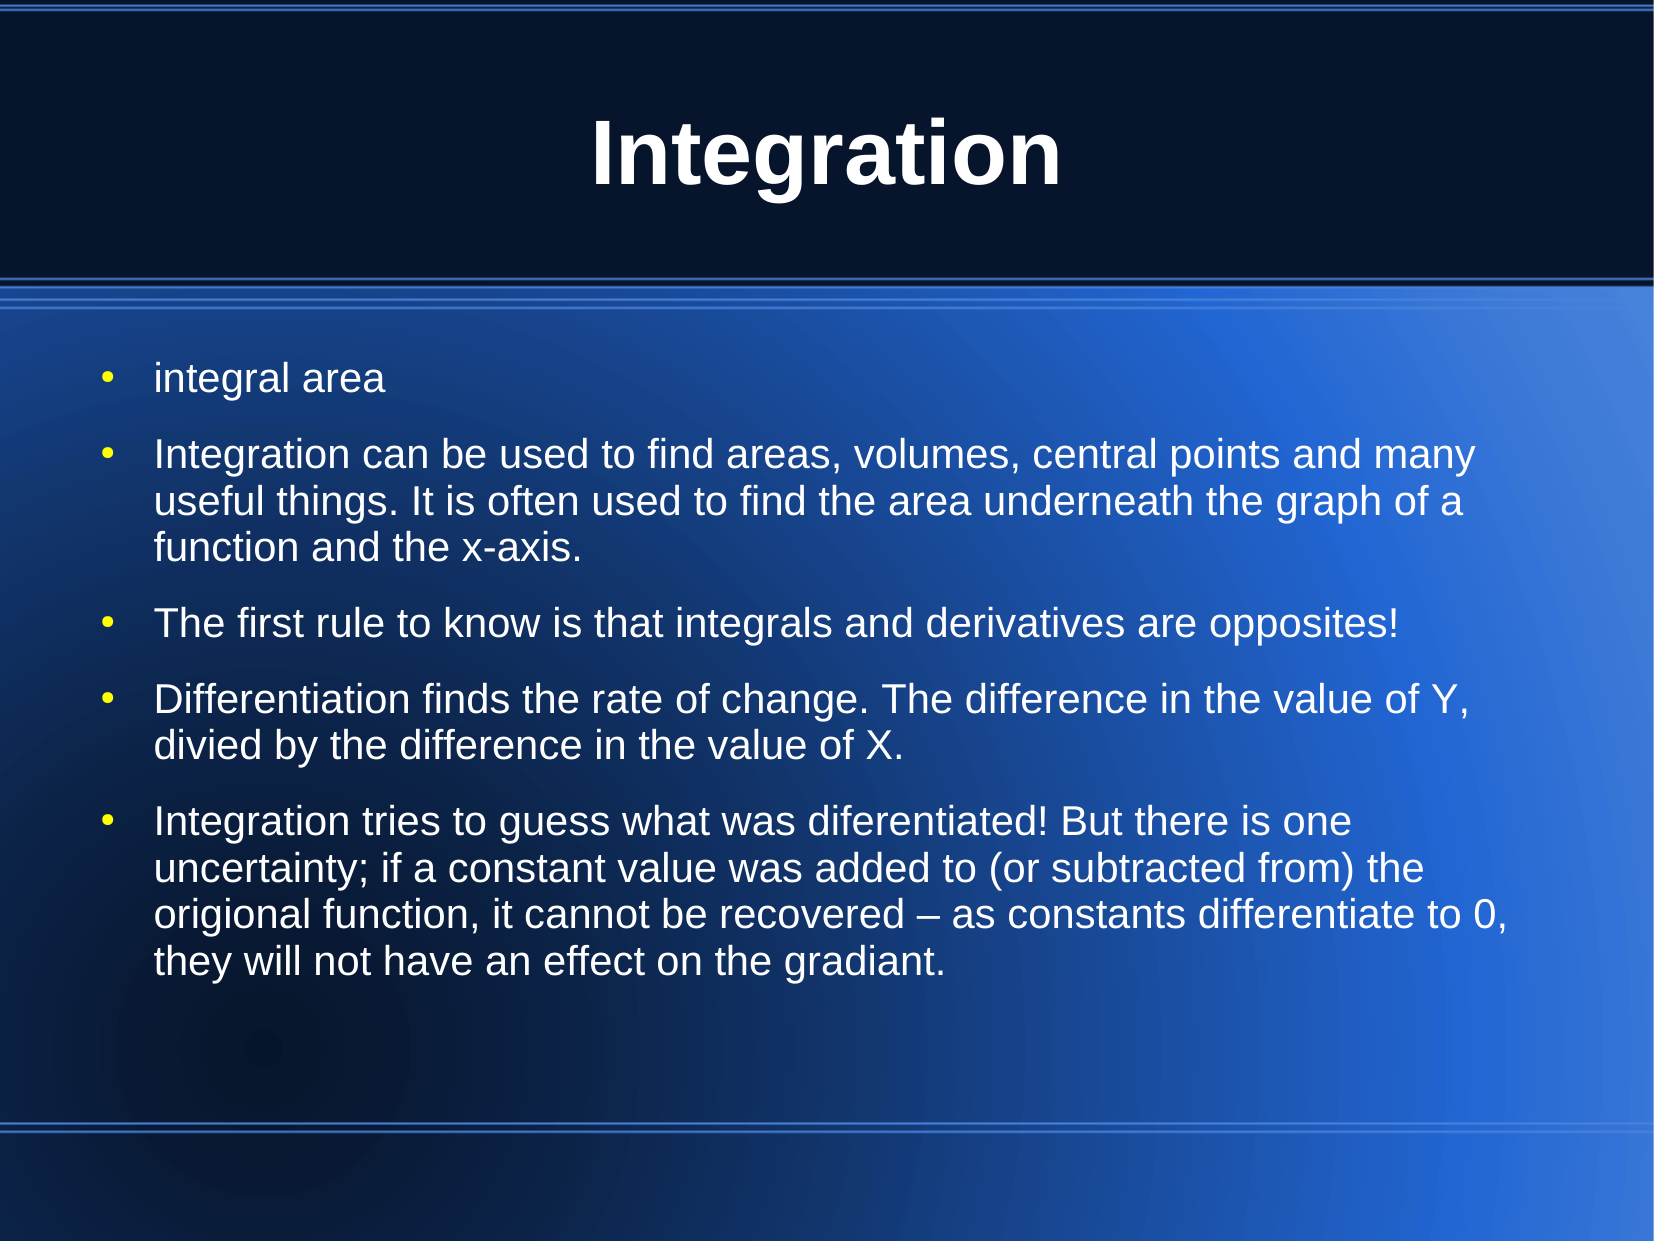

# Integration
integral area
Integration can be used to find areas, volumes, central points and many useful things. It is often used to find the area underneath the graph of a function and the x-axis.
The first rule to know is that integrals and derivatives are opposites!
Differentiation finds the rate of change. The difference in the value of Y, divied by the difference in the value of X.
Integration tries to guess what was diferentiated! But there is one uncertainty; if a constant value was added to (or subtracted from) the origional function, it cannot be recovered – as constants differentiate to 0, they will not have an effect on the gradiant.